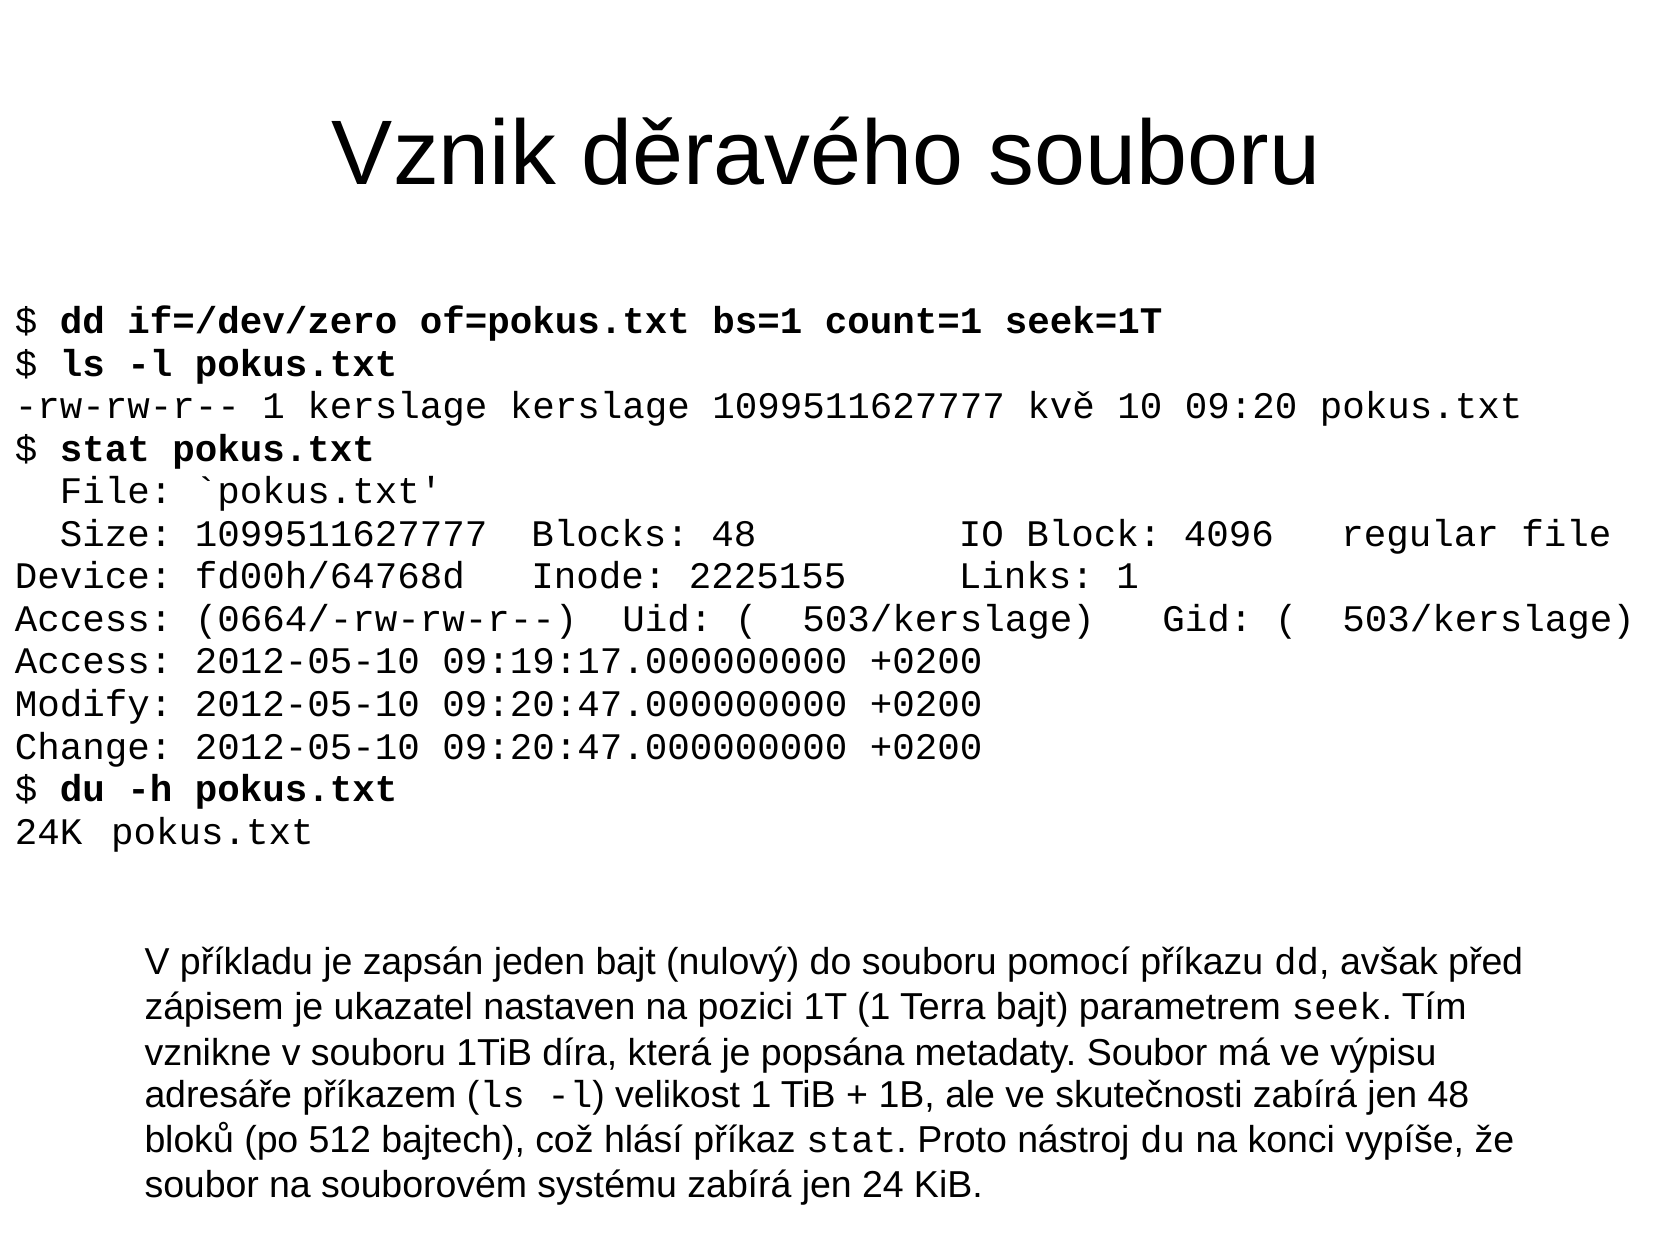

# Vznik děravého souboru
$ dd if=/dev/zero of=pokus.txt bs=1 count=1 seek=1T
$ ls -l pokus.txt
-rw-rw-r-- 1 kerslage kerslage 1099511627777 kvě 10 09:20 pokus.txt
$ stat pokus.txt
 File: `pokus.txt'
 Size: 1099511627777	Blocks: 48 IO Block: 4096 regular file
Device: fd00h/64768d	Inode: 2225155 Links: 1
Access: (0664/-rw-rw-r--) Uid: ( 503/kerslage) Gid: ( 503/kerslage)
Access: 2012-05-10 09:19:17.000000000 +0200
Modify: 2012-05-10 09:20:47.000000000 +0200
Change: 2012-05-10 09:20:47.000000000 +0200
$ du -h pokus.txt
24K	 pokus.txt
V příkladu je zapsán jeden bajt (nulový) do souboru pomocí příkazu dd, avšak před zápisem je ukazatel nastaven na pozici 1T (1 Terra bajt) parametrem seek. Tím vznikne v souboru 1TiB díra, která je popsána metadaty. Soubor má ve výpisu adresáře příkazem (ls -l) velikost 1 TiB + 1B, ale ve skutečnosti zabírá jen 48 bloků (po 512 bajtech), což hlásí příkaz stat. Proto nástroj du na konci vypíše, že soubor na souborovém systému zabírá jen 24 KiB.